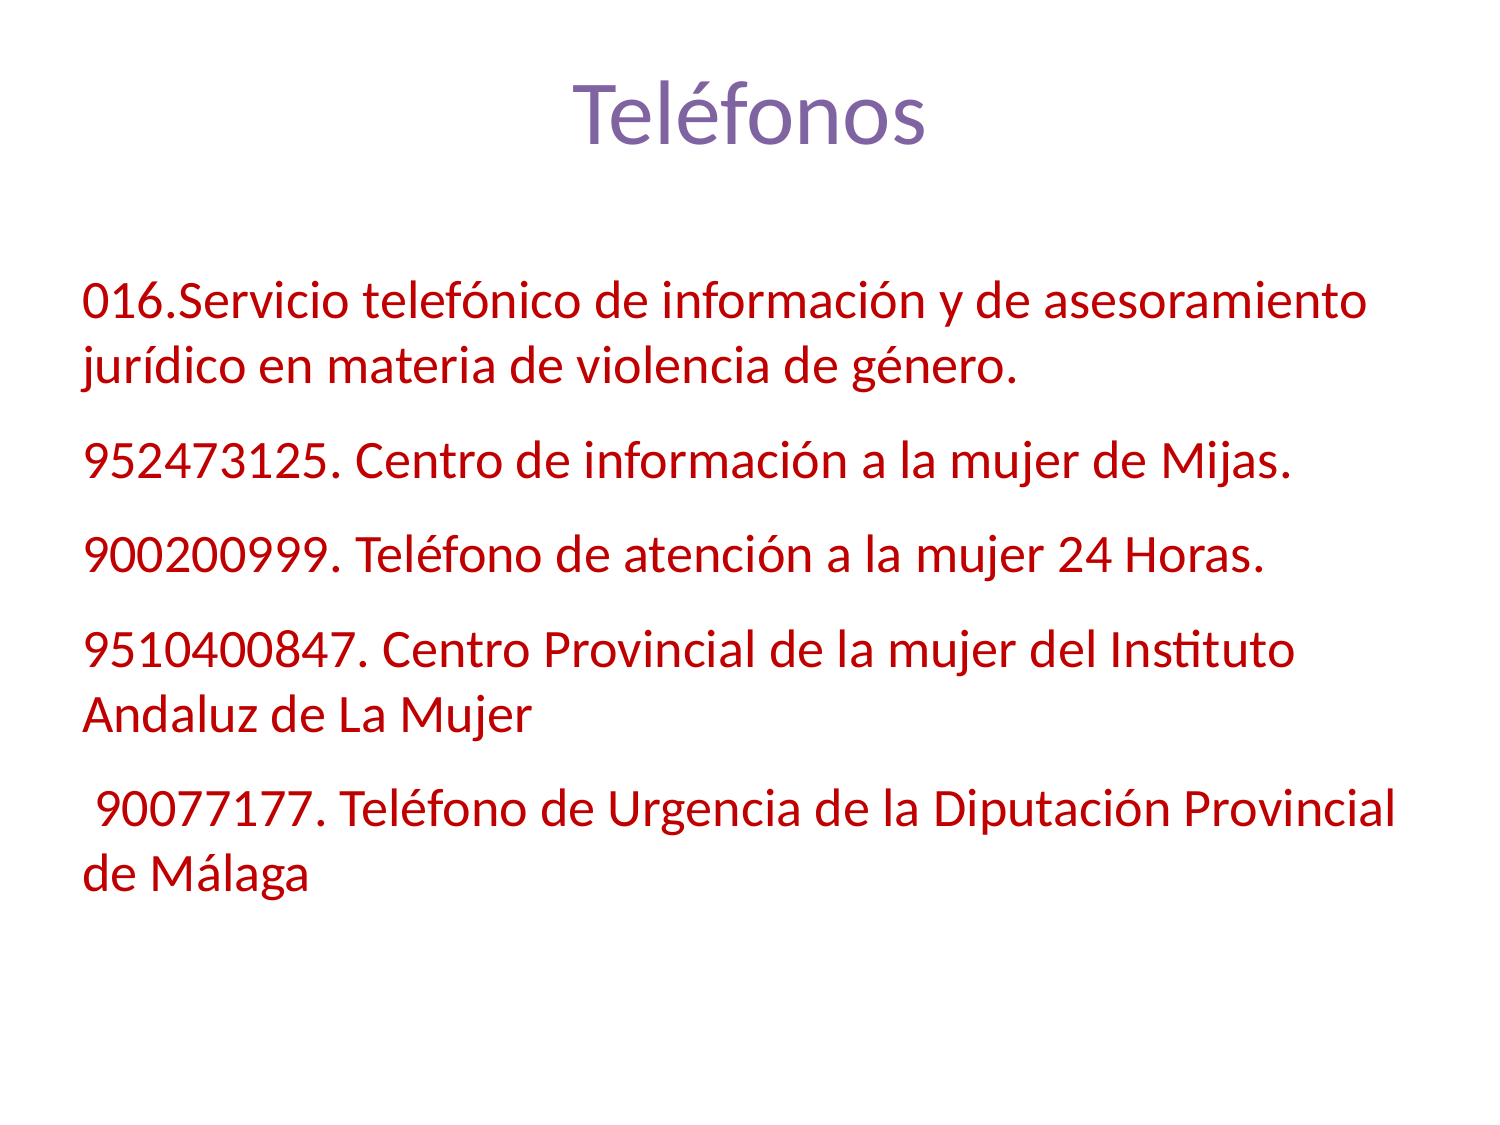

# Teléfonos
016.Servicio telefónico de información y de asesoramiento jurídico en materia de violencia de género.
952473125. Centro de información a la mujer de Mijas.
900200999. Teléfono de atención a la mujer 24 Horas.
9510400847. Centro Provincial de la mujer del Instituto Andaluz de La Mujer
 90077177. Teléfono de Urgencia de la Diputación Provincial de Málaga